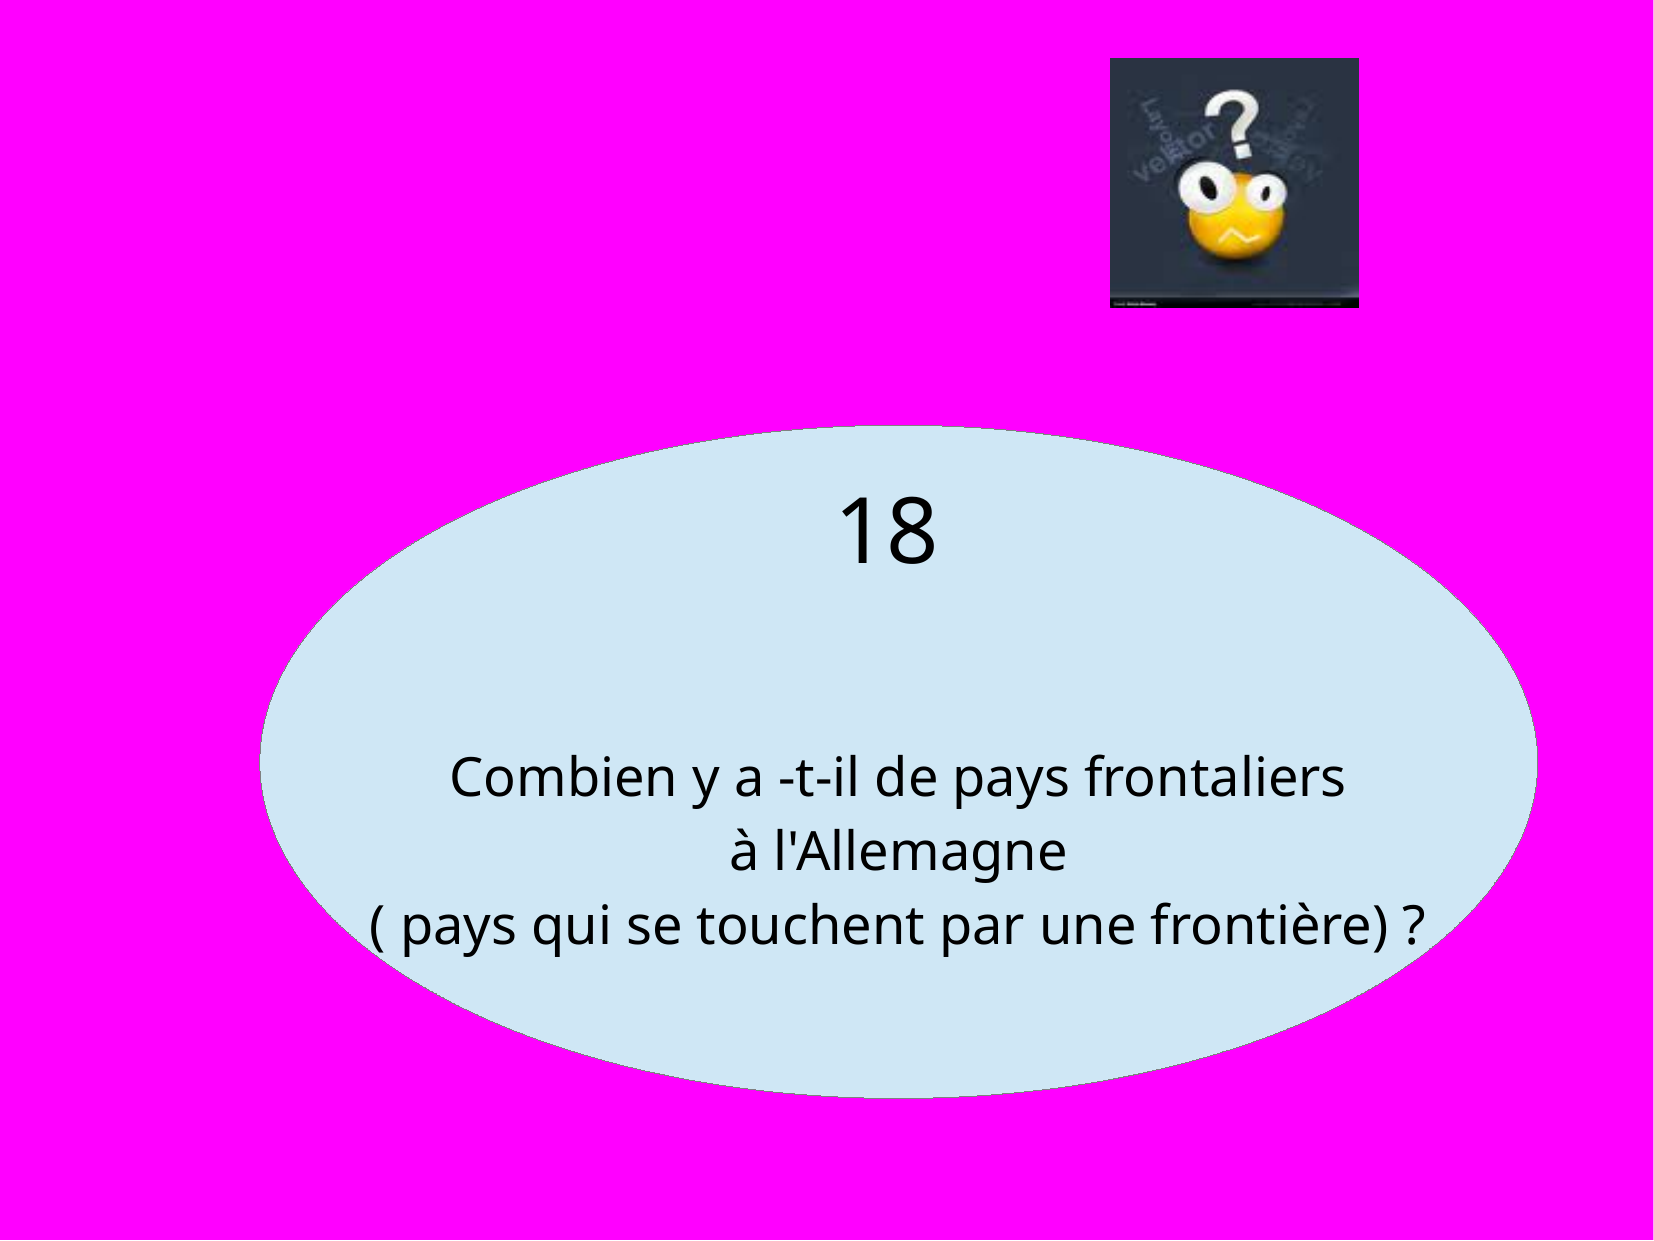

#
 18
Combien y a -t-il de pays frontaliers
 à l'Allemagne
( pays qui se touchent par une frontière) ?